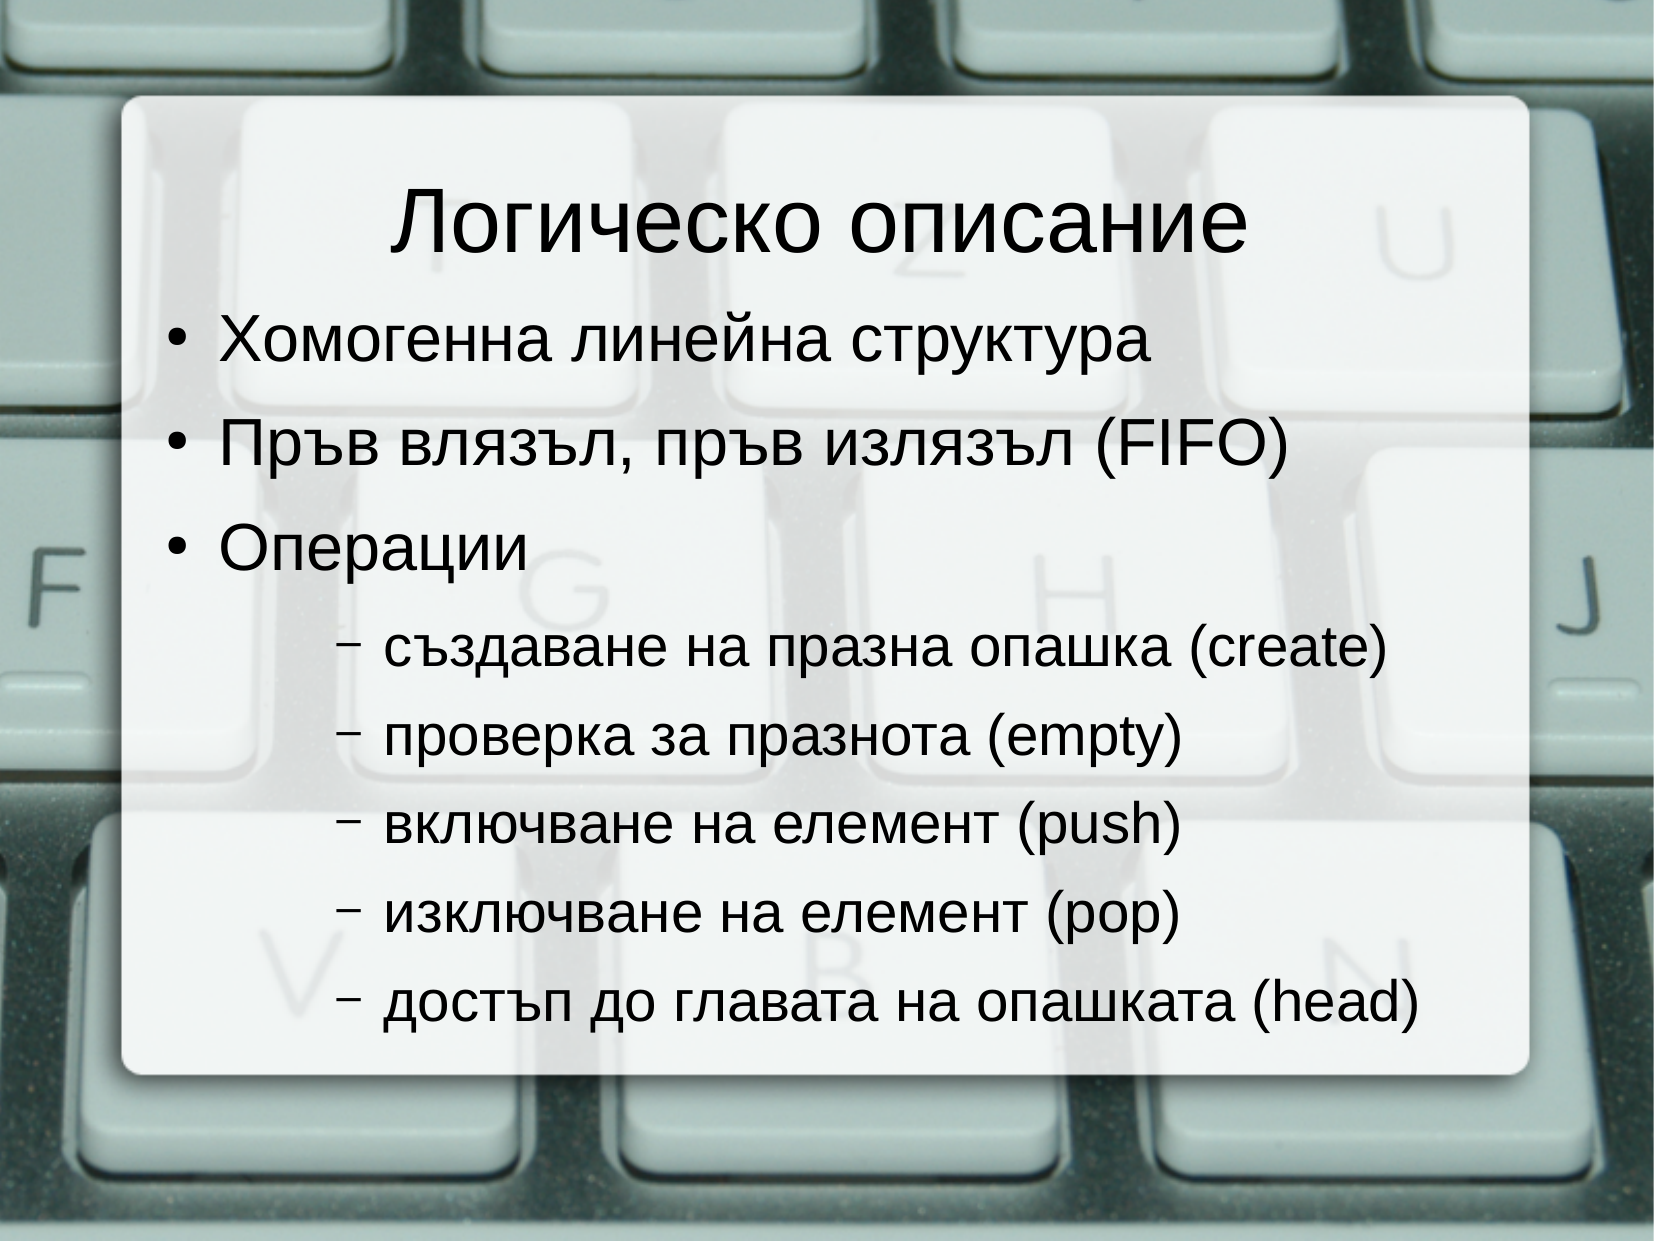

# Логическо описание
Хомогенна линейна структура
Пръв влязъл, пръв излязъл (FIFO)
Операции
създаване на празна опашка (create)
проверка за празнота (empty)
включване на елемент (push)
изключване на елемент (pop)
достъп до главата на опашката (head)